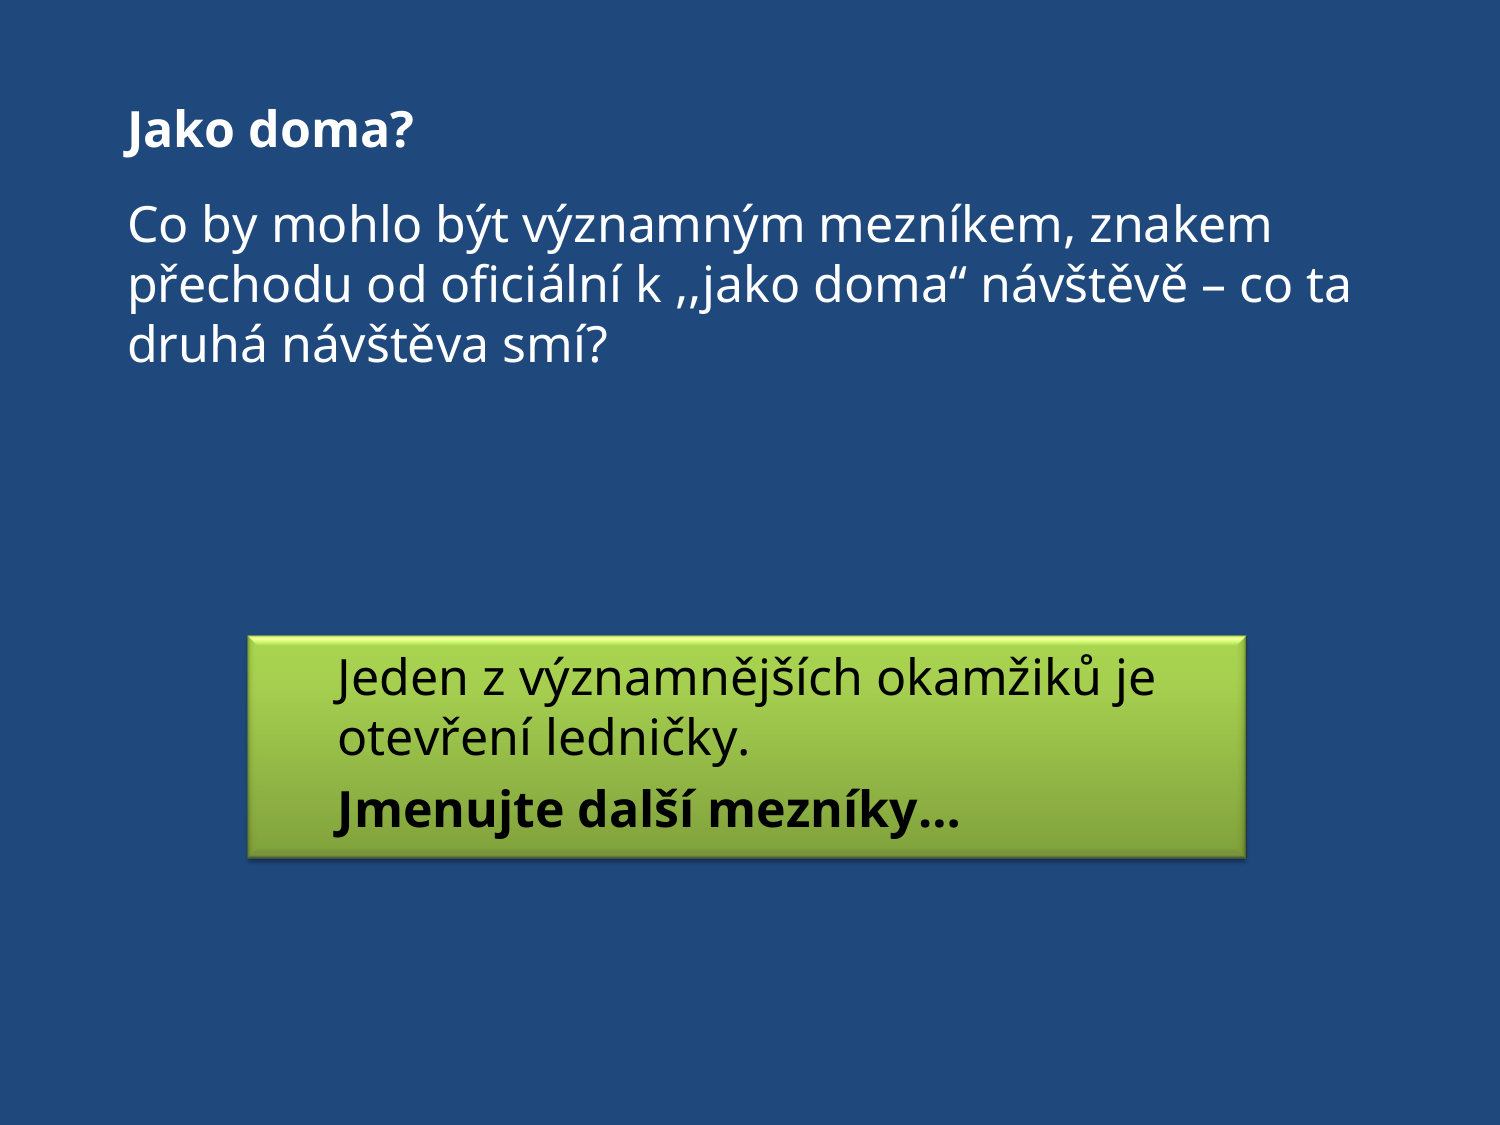

# Jako doma? Co by mohlo být významným mezníkem, znakem přechodu od oficiální k ,,jako doma“ návštěvě – co ta druhá návštěva smí?
Jeden z významnějších okamžiků je otevření ledničky.
Jmenujte další mezníky…